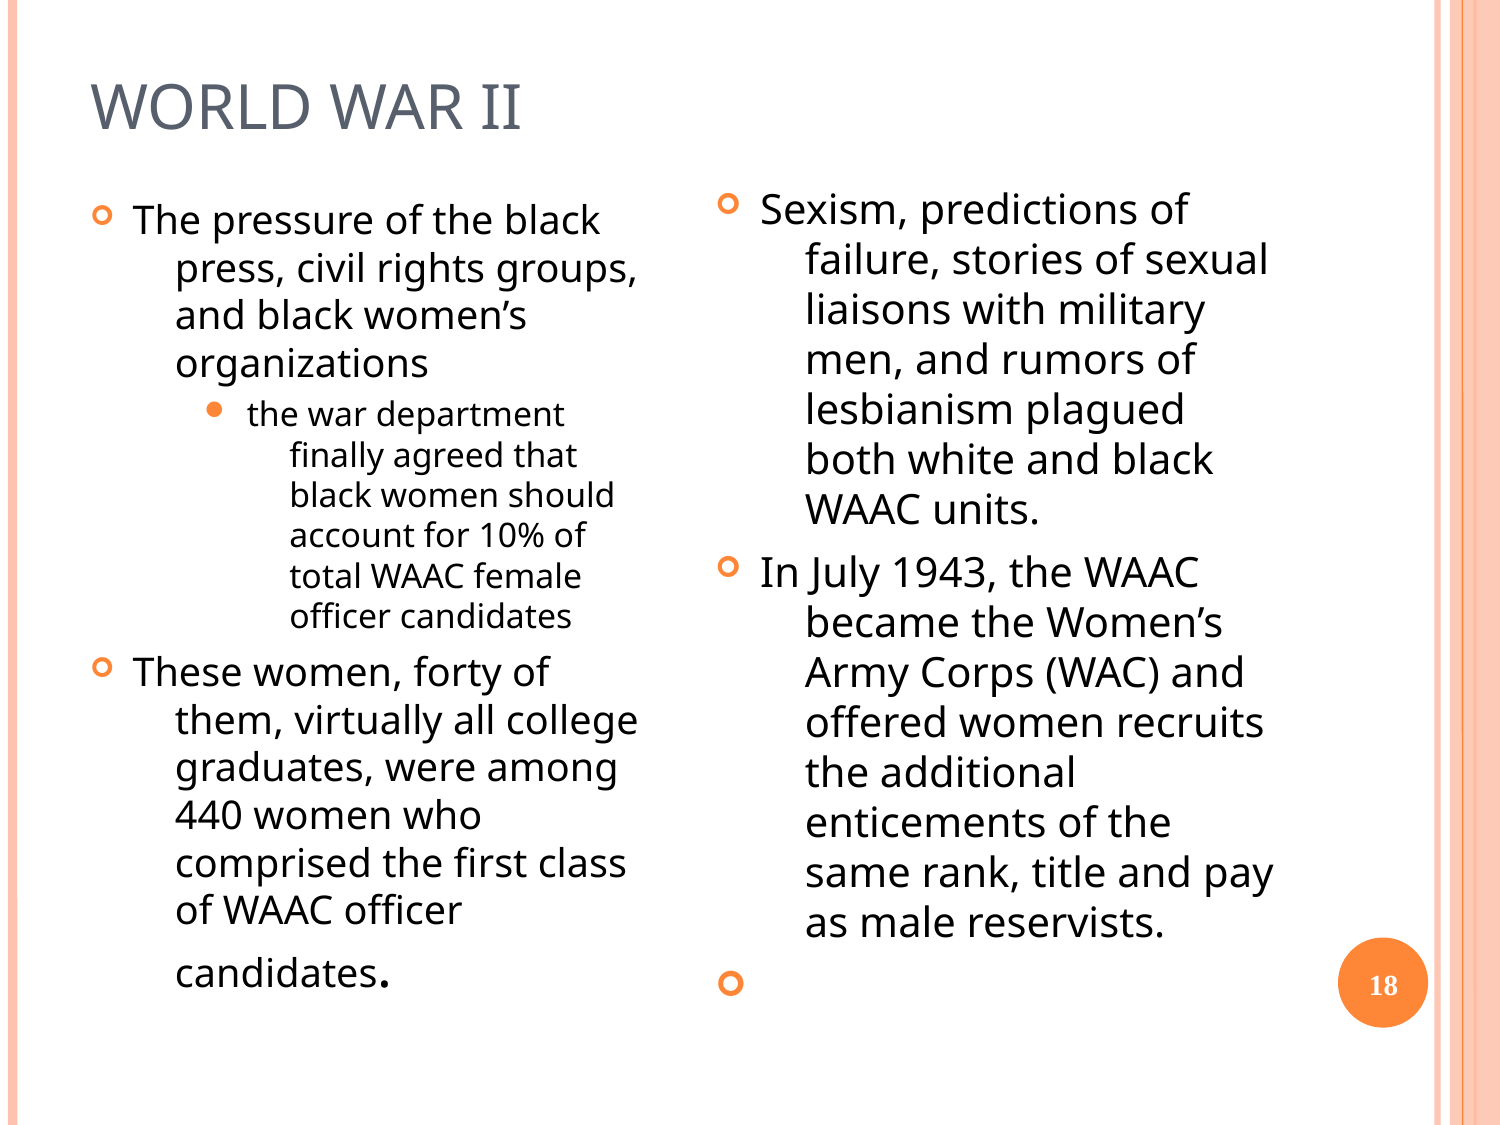

# World War II
Sexism, predictions of failure, stories of sexual liaisons with military men, and rumors of lesbianism plagued both white and black WAAC units.
In July 1943, the WAAC became the Women’s Army Corps (WAC) and offered women recruits the additional enticements of the same rank, title and pay as male reservists.
The pressure of the black press, civil rights groups, and black women’s organizations
the war department finally agreed that black women should account for 10% of total WAAC female officer candidates
These women, forty of them, virtually all college graduates, were among 440 women who comprised the first class of WAAC officer candidates.